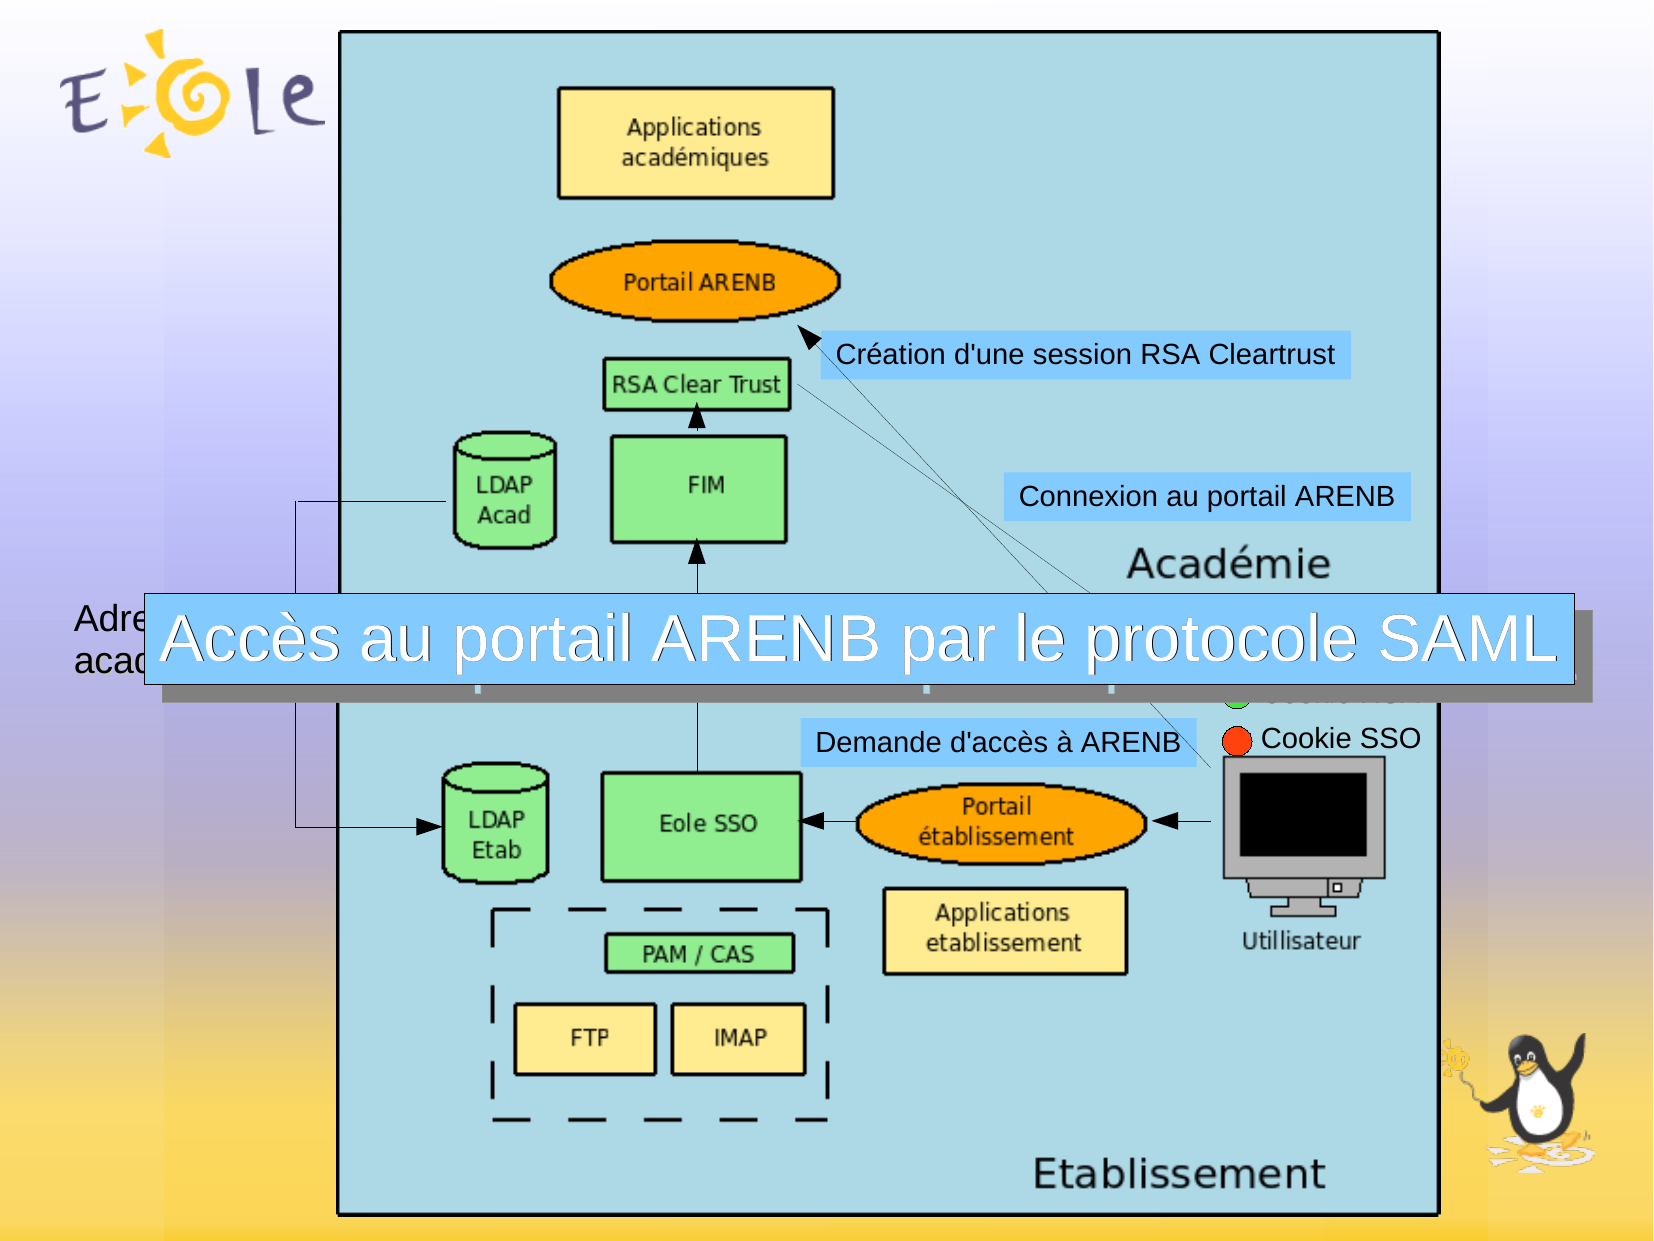

Connexion au portail ARENB
Création d'une session RSA Cleartrust
Cookie RSA
Adresse mail
académique
Envoi d'un message SAML
(AuthnResponse)
Accès au portail ARENB par le protocole SAML
Cookie SSO
Demande d'accès à ARENB